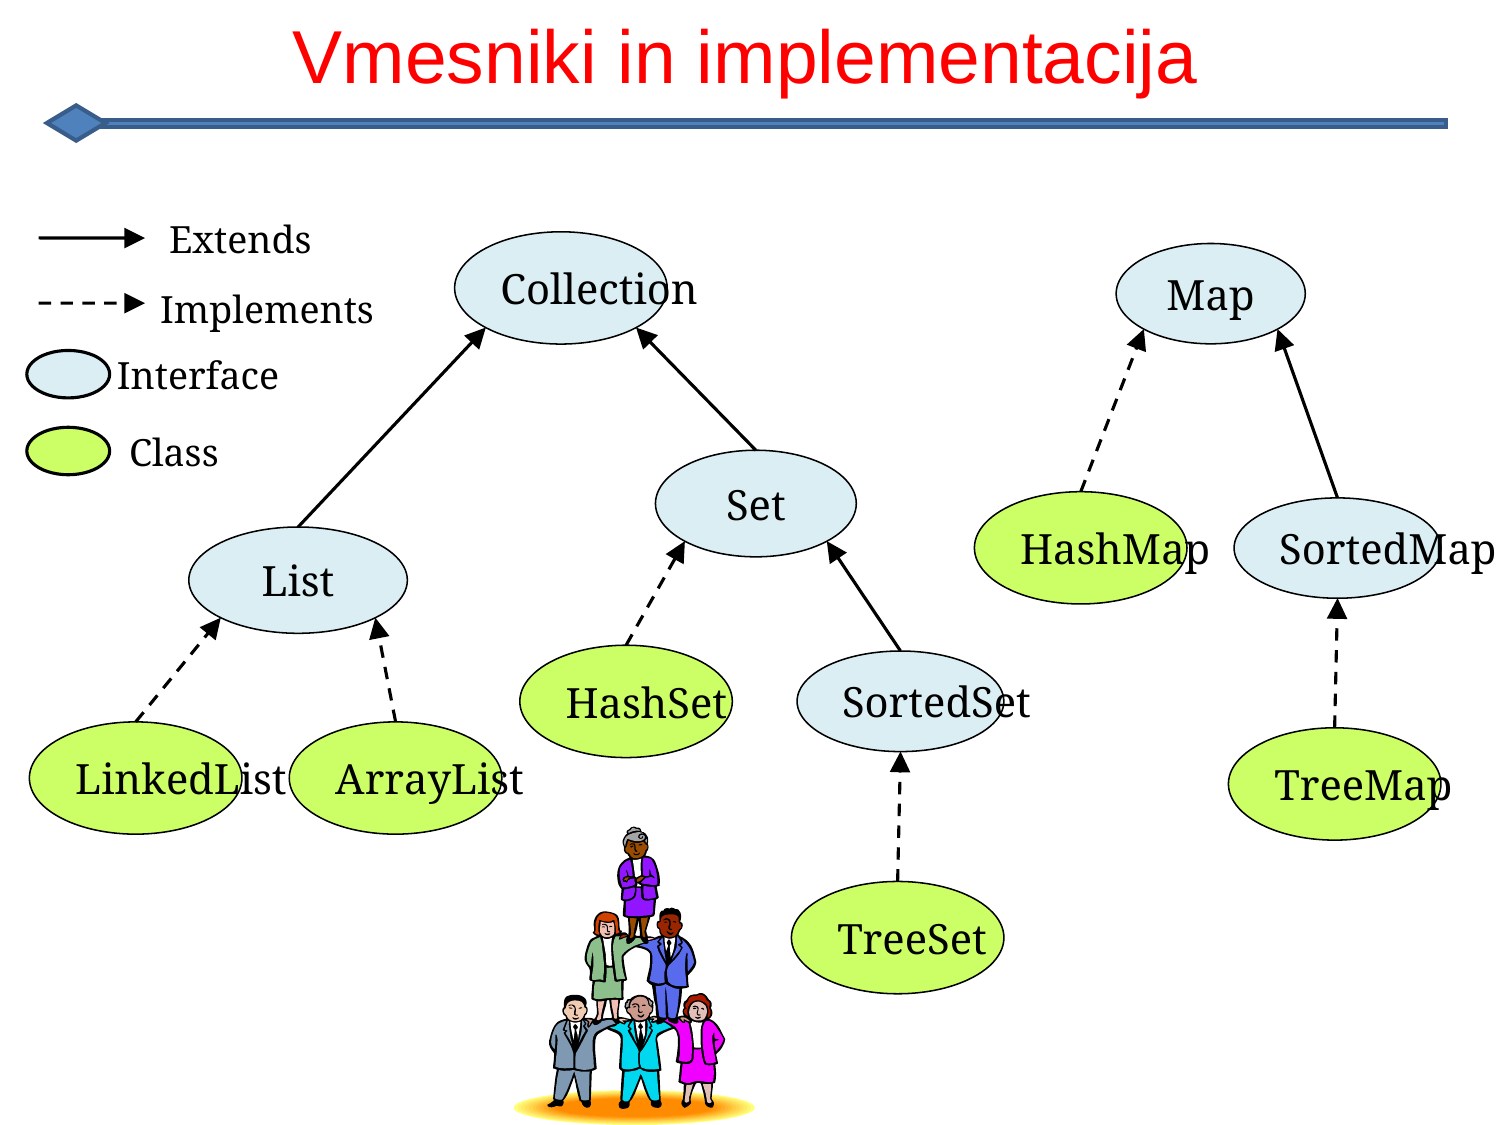

# Vmesniki in implementacija
Extends
Collection
Map
Implements
Interface
Class
Set
HashMap
SortedMap
List
HashSet
SortedSet
LinkedList
ArrayList
TreeMap
TreeSet